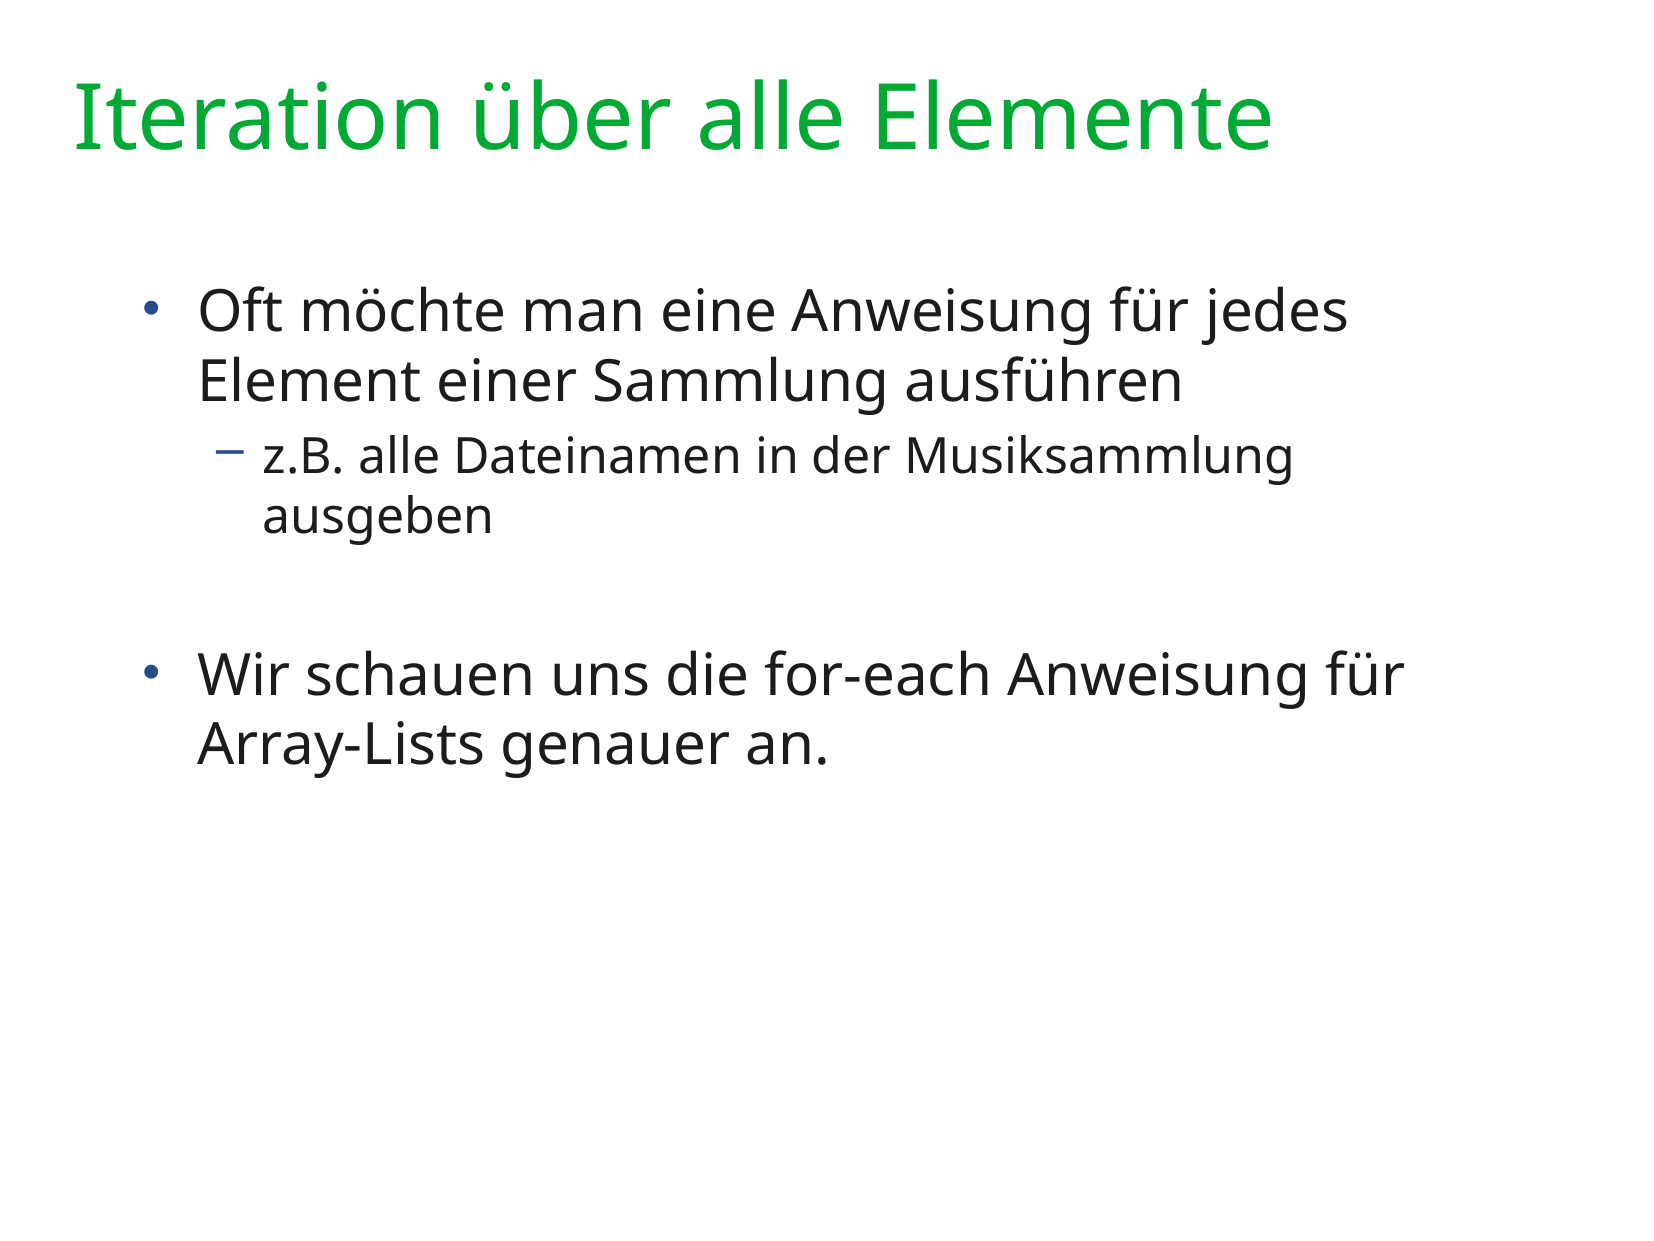

# Iteration über alle Elemente
Oft möchte man eine Anweisung für jedes Element einer Sammlung ausführen
z.B. alle Dateinamen in der Musiksammlung ausgeben
Wir schauen uns die for-each Anweisung für Array-Lists genauer an.